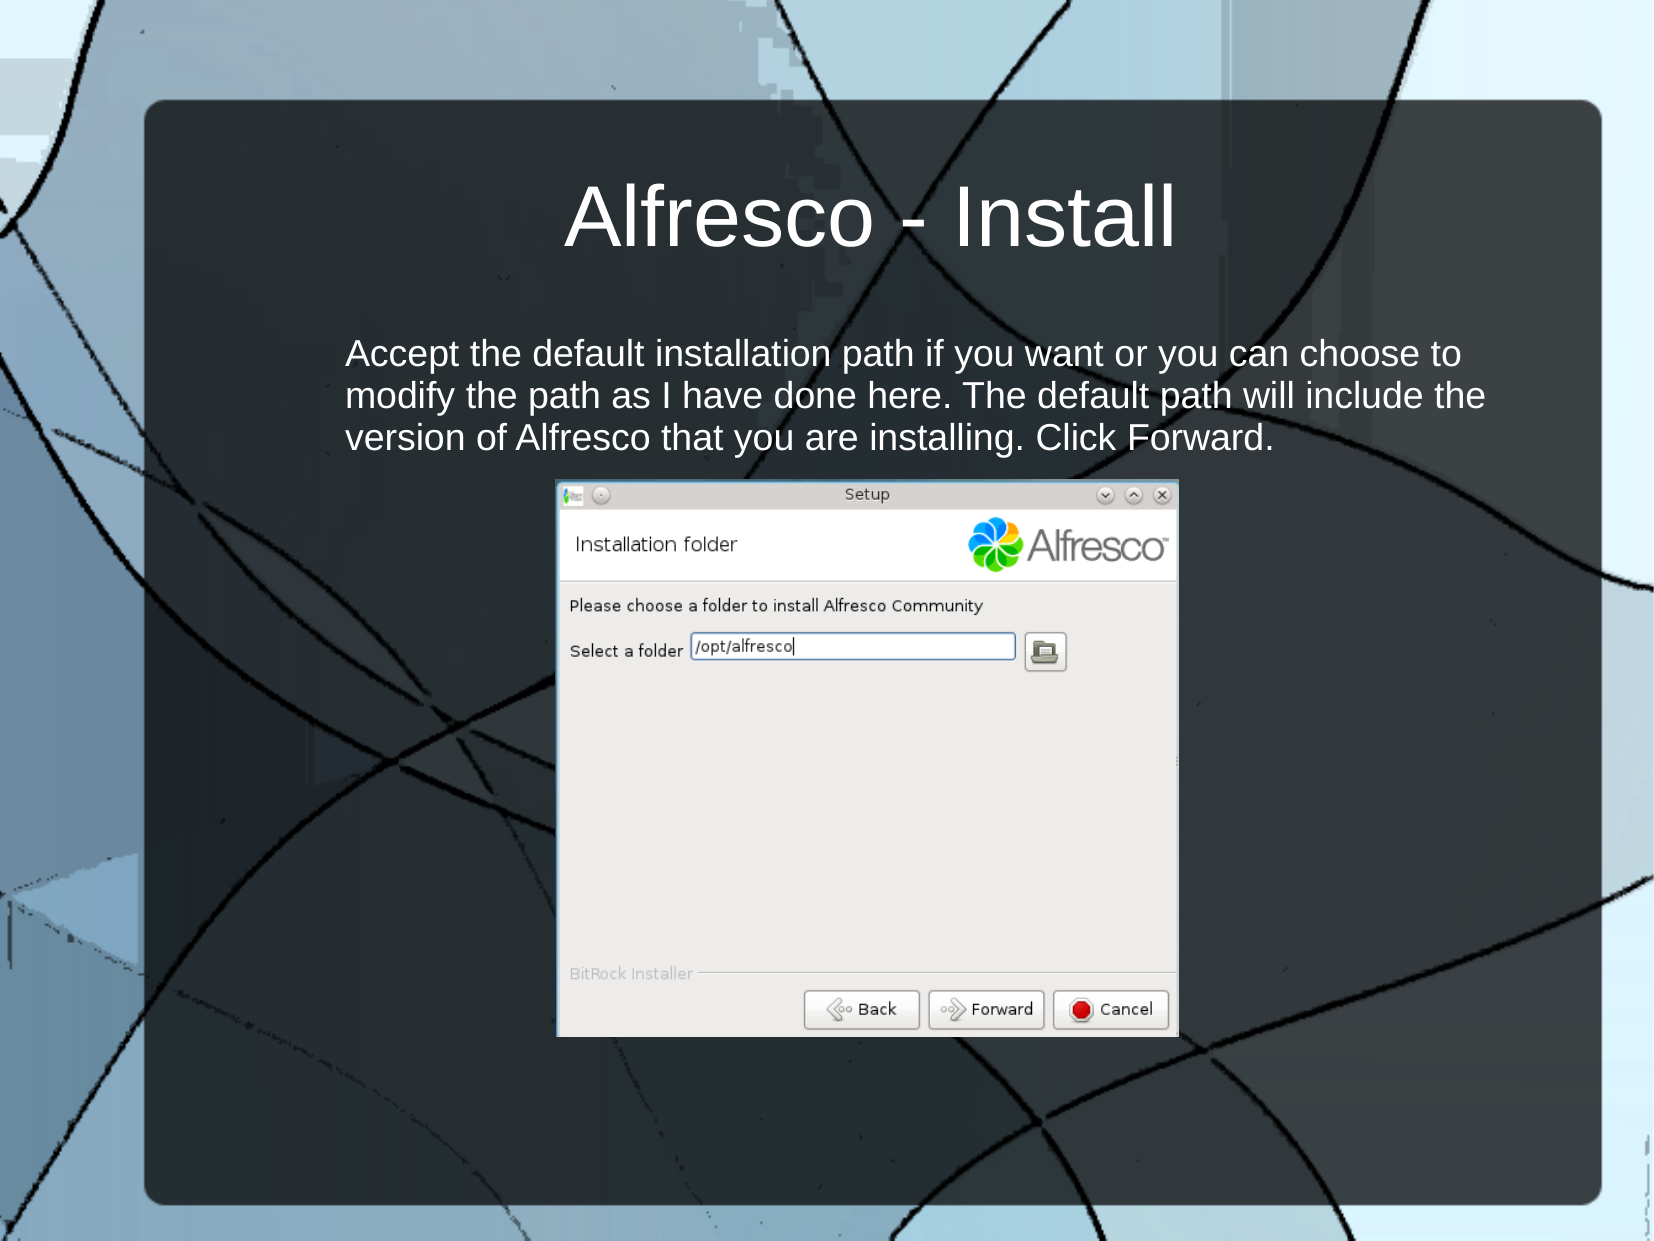

# Alfresco - Install
Accept the default installation path if you want or you can choose to modify the path as I have done here. The default path will include the version of Alfresco that you are installing. Click Forward.